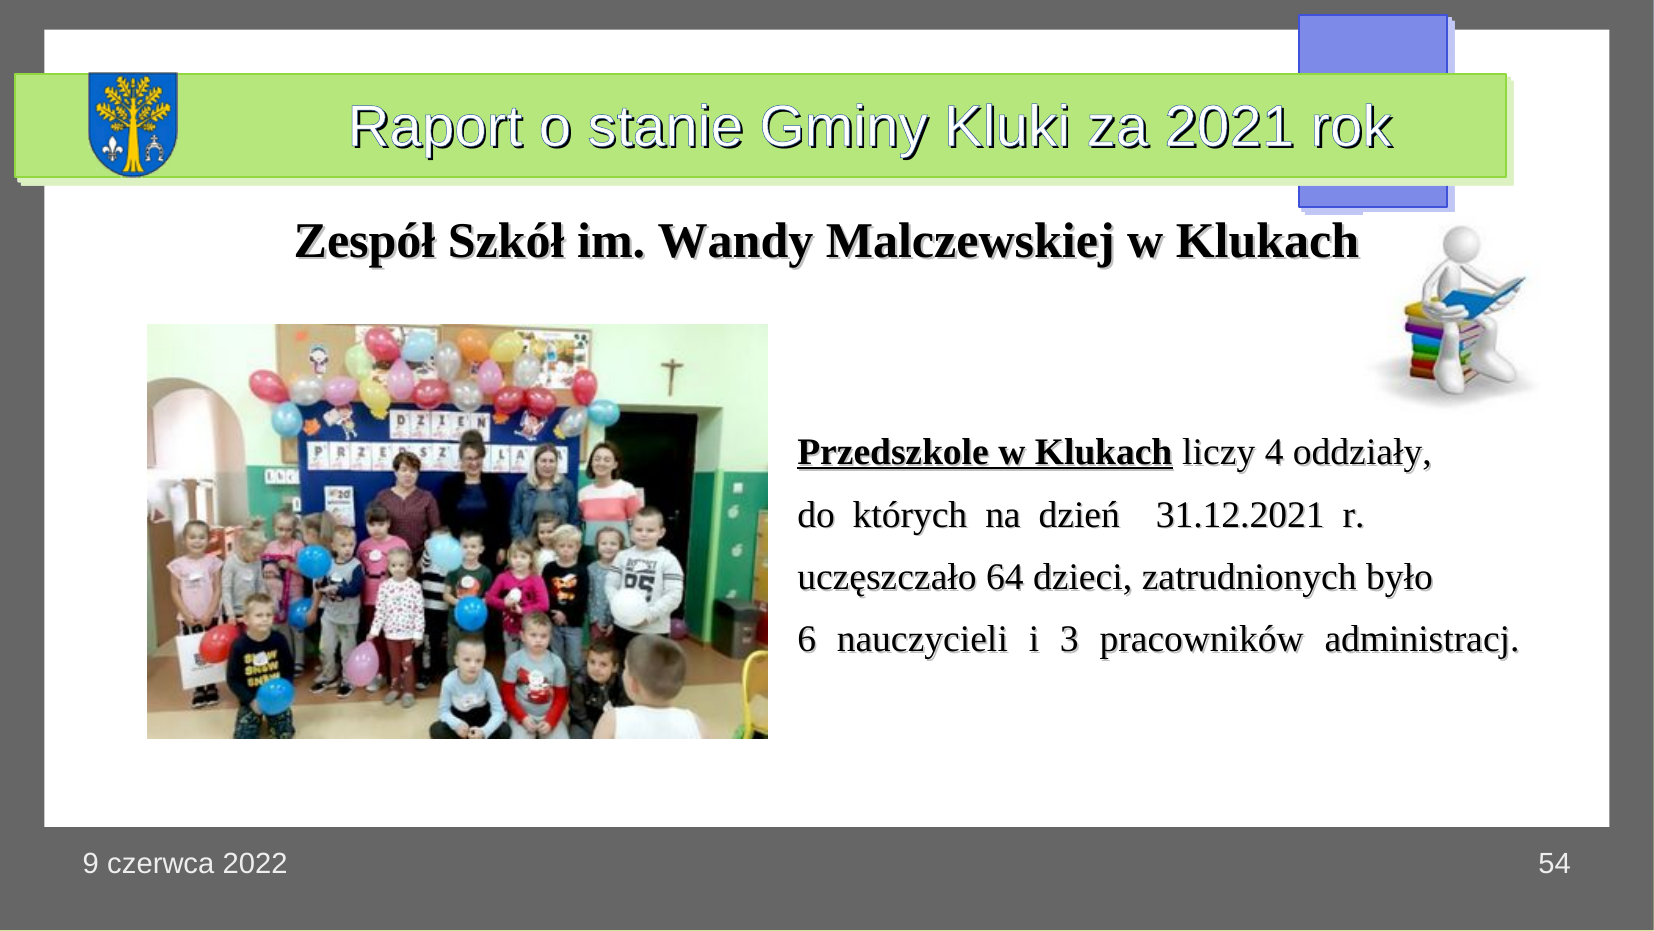

# Raport o stanie Gminy Kluki za 2021 rok
Zespół Szkół im. Wandy Malczewskiej w Klukach
									Przedszkole w Klukach liczy 4 oddziały,
									do których na dzień 31.12.2021 r. 											uczęszczało 64 dzieci, zatrudnionych było
									6 nauczycieli i 3 pracowników administracj.
9 czerwca 2022
54